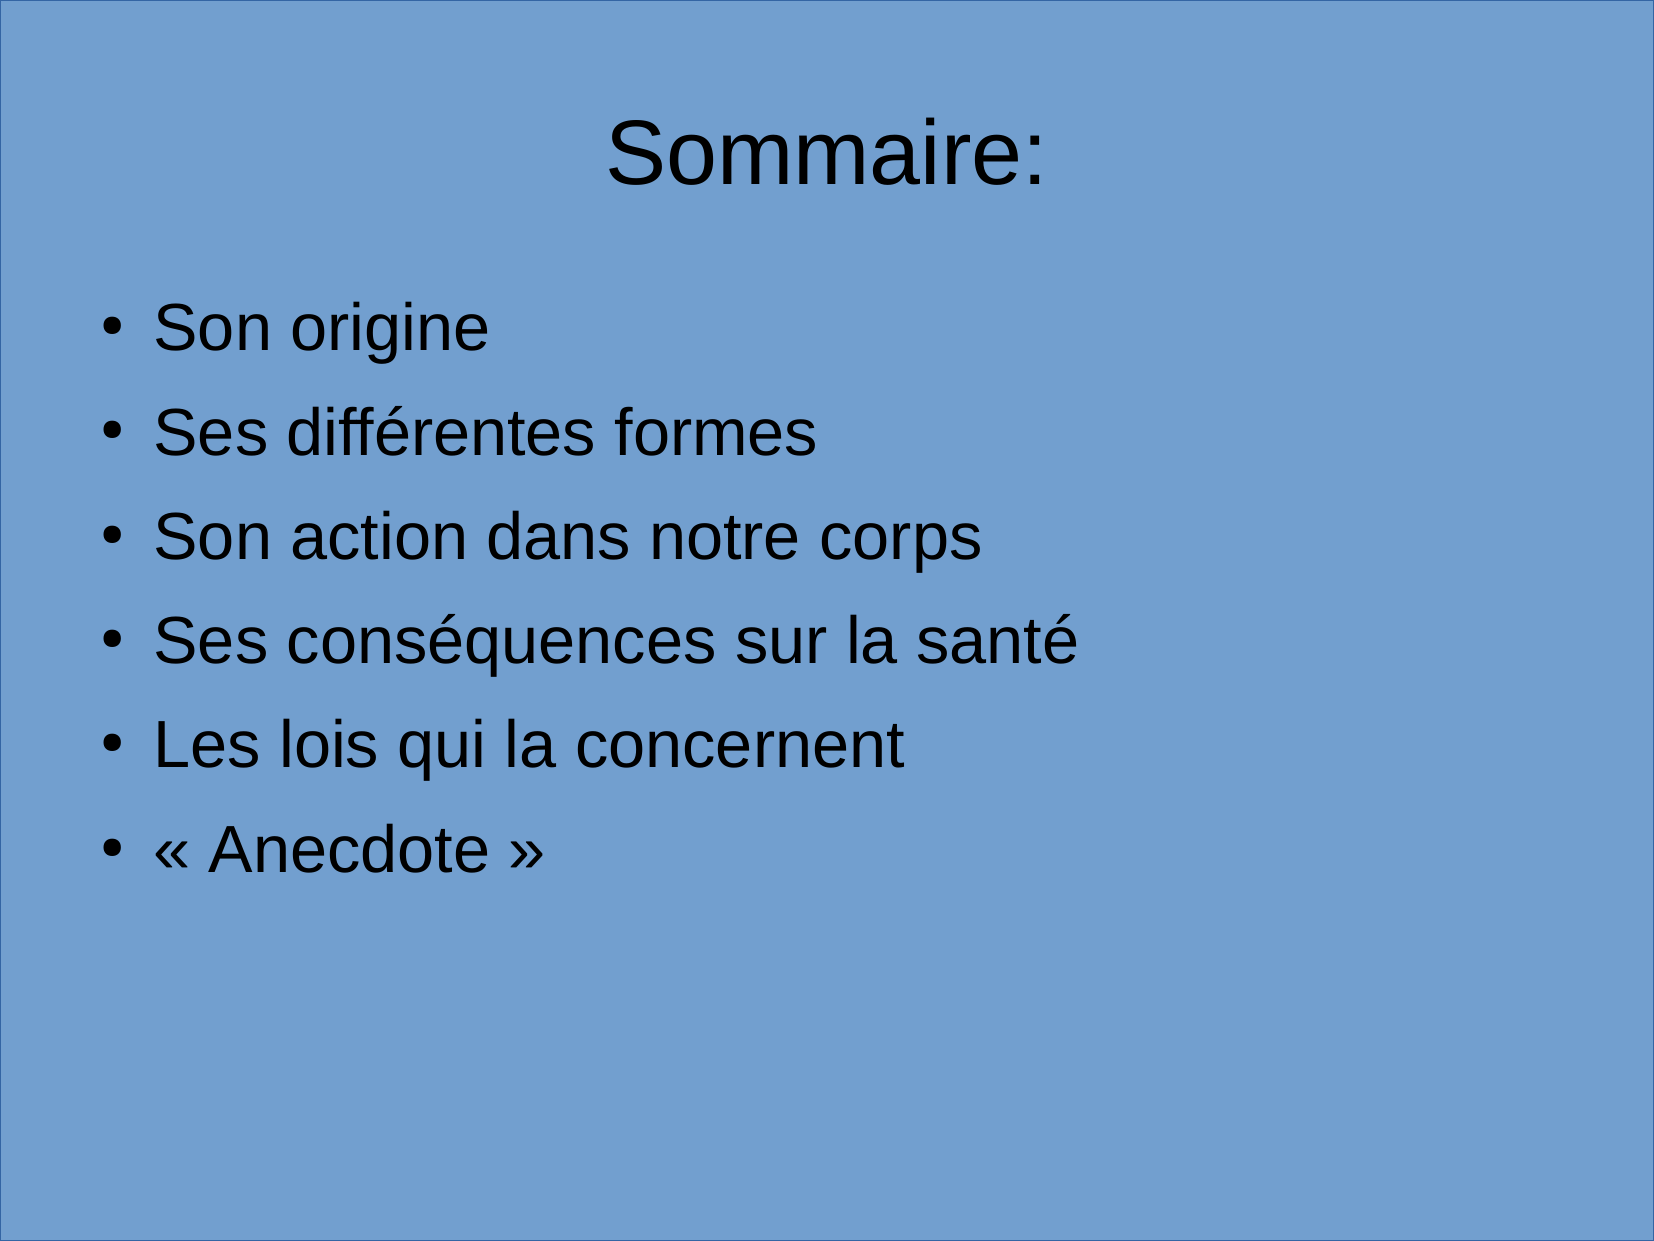

# Sommaire:
Son origine
Ses différentes formes
Son action dans notre corps
Ses conséquences sur la santé
Les lois qui la concernent
« Anecdote »